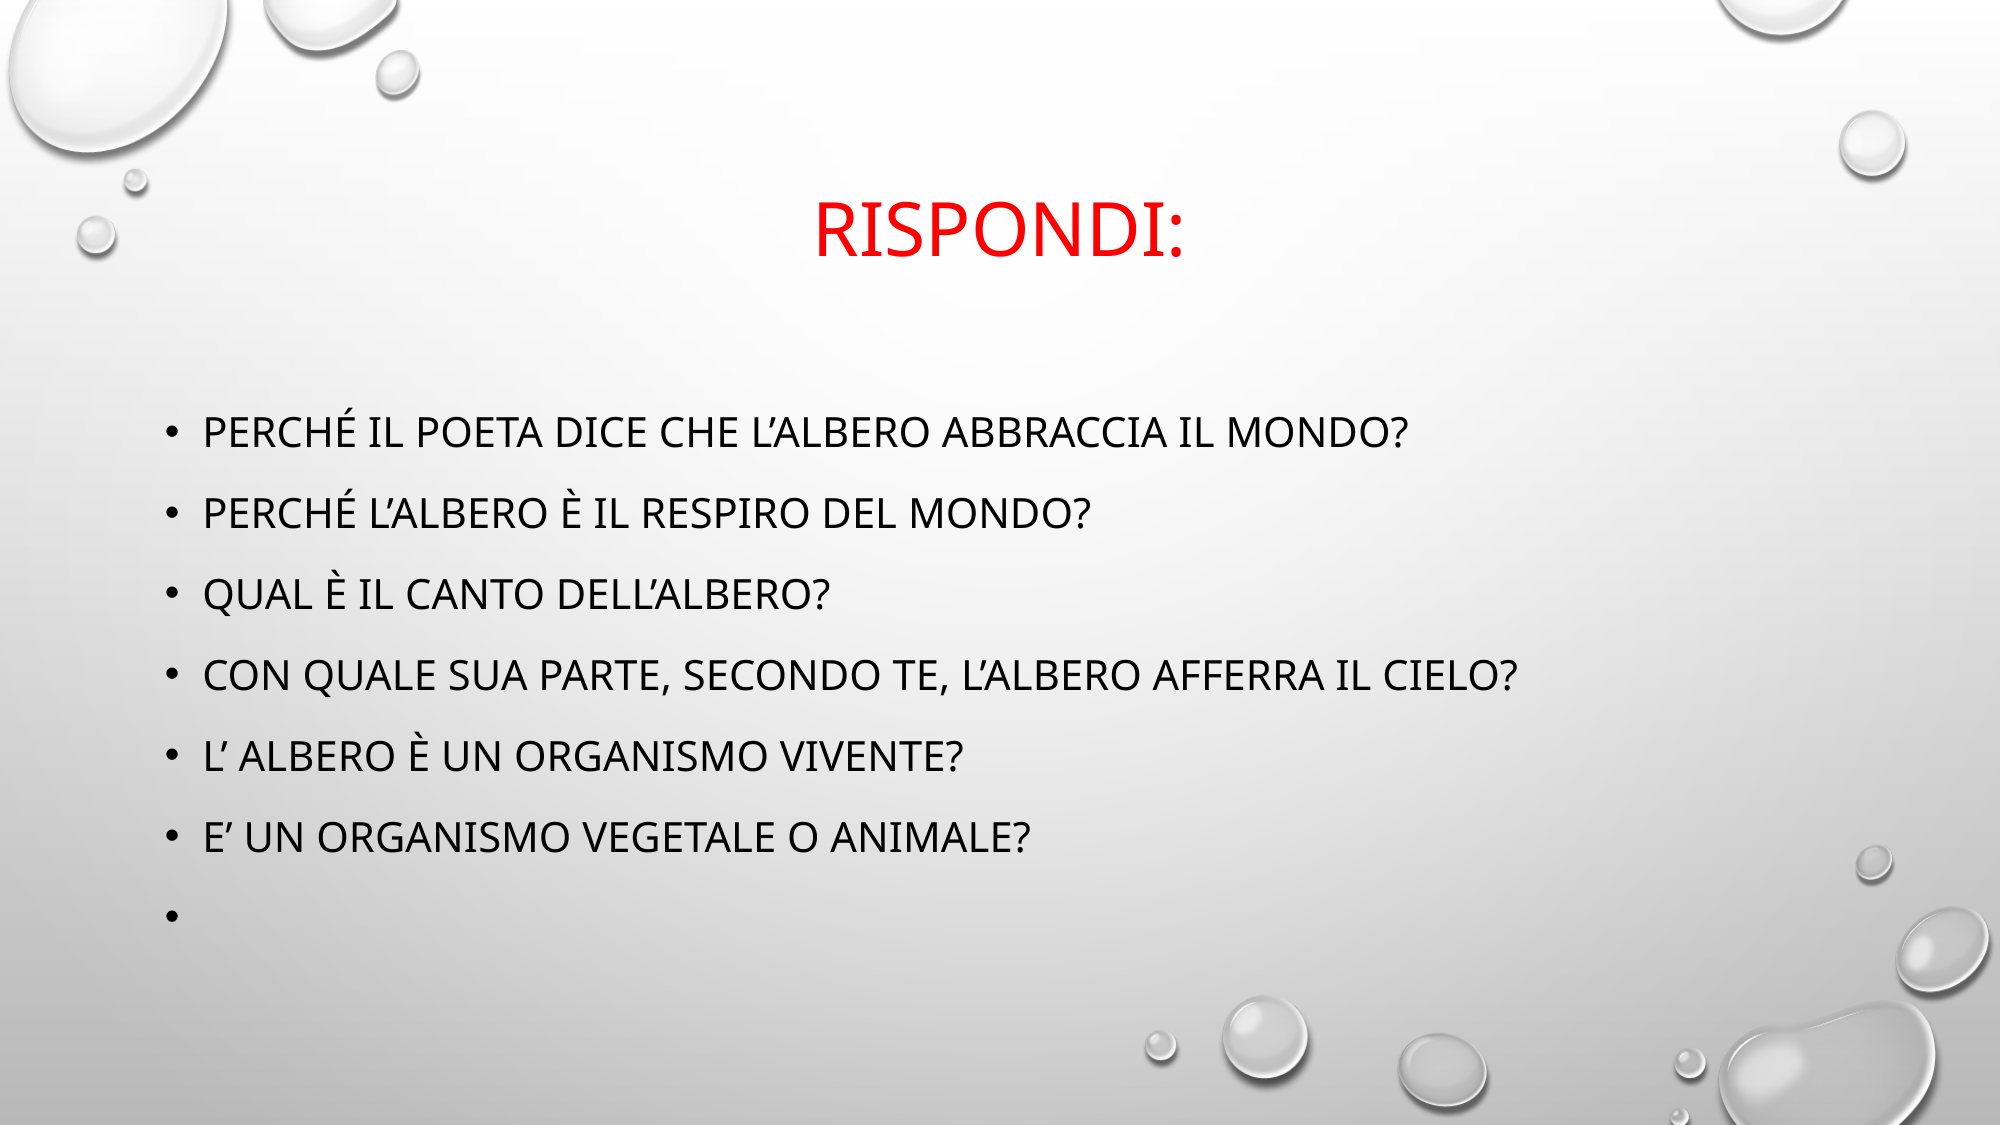

# RISPONDI:
Perché il poeta dice che l’albero abbraccia il mondo?
Perché l’albero è il respiro del mondo?
Qual è il canto dell’albero?
Con quale sua parte, secondo te, l’albero afferra il cielo?
L’ albero è un organismo vivente?
E’ un organismo vegetale o animale?